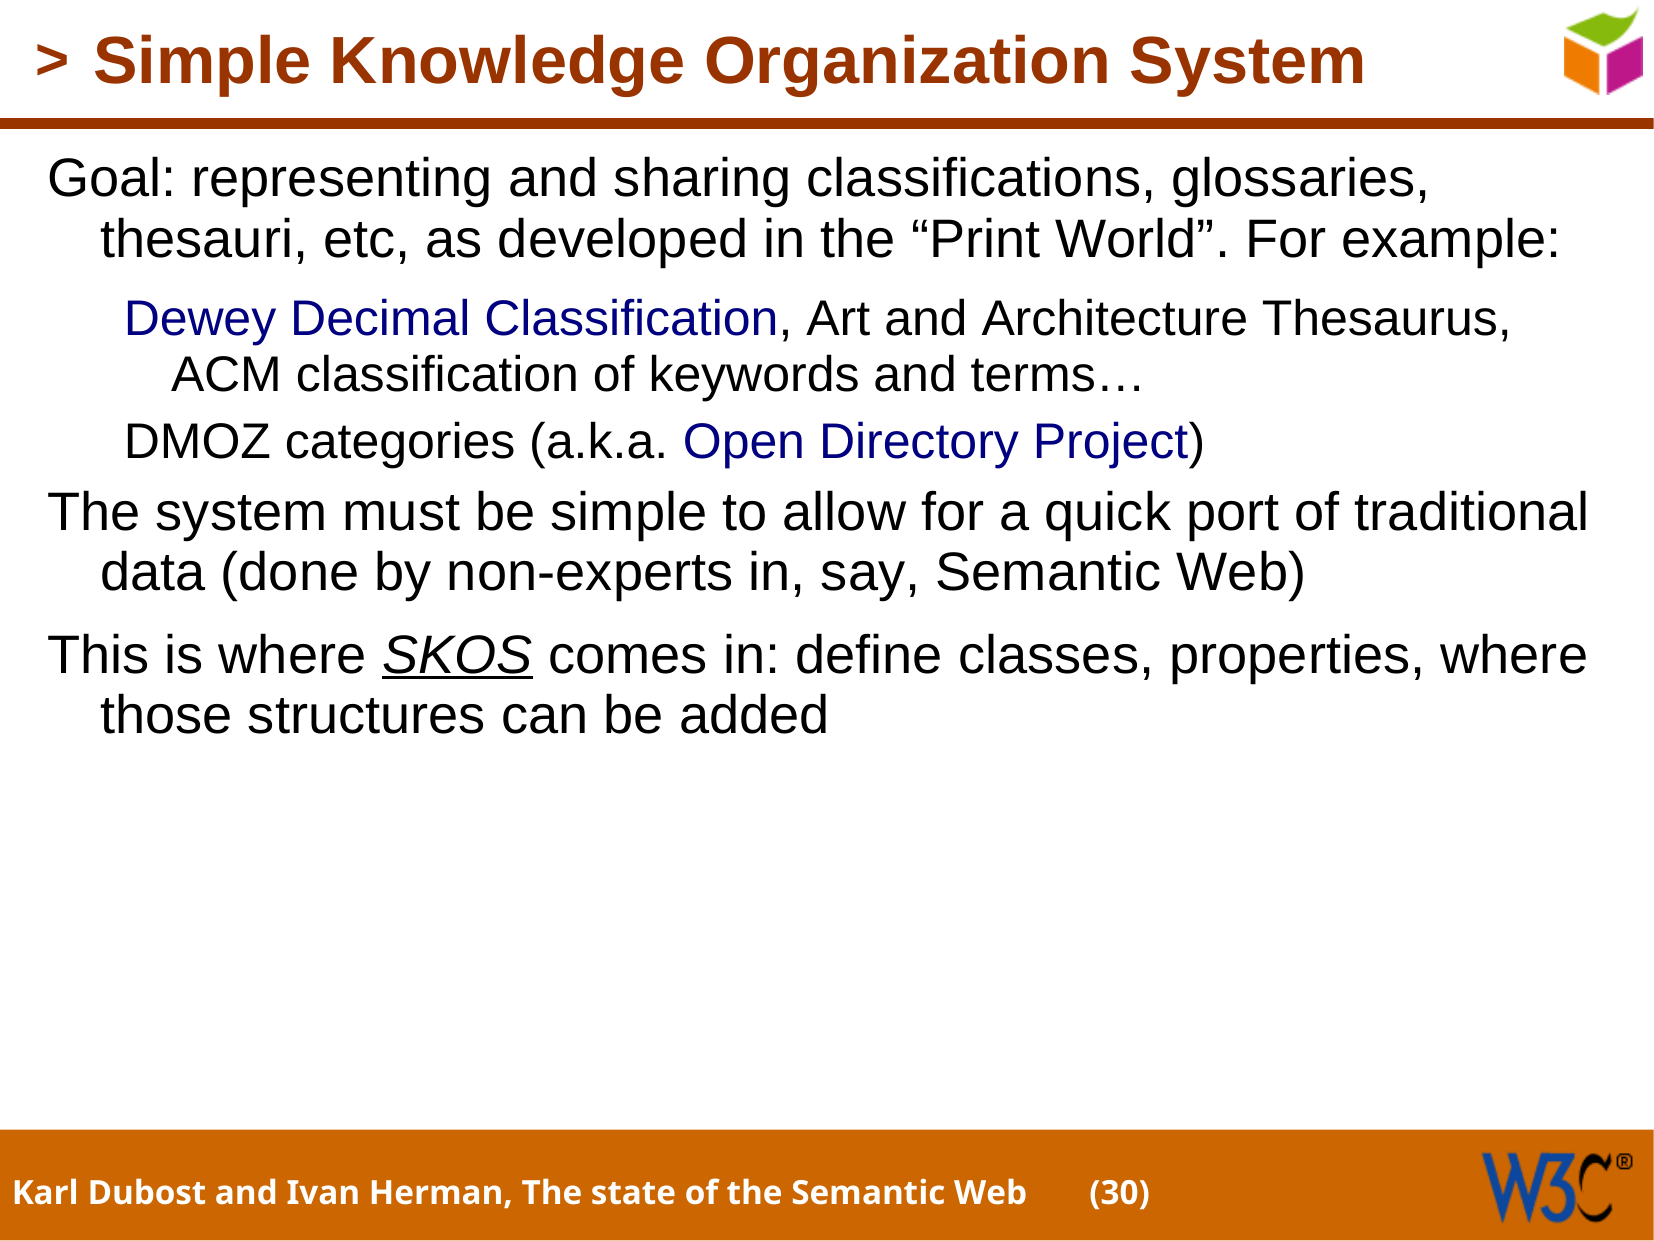

# Simple Knowledge Organization System
Goal: representing and sharing classifications, glossaries, thesauri, etc, as developed in the “Print World”. For example:
Dewey Decimal Classification, Art and Architecture Thesaurus, ACM classification of keywords and terms…
DMOZ categories (a.k.a. Open Directory Project)
The system must be simple to allow for a quick port of traditional data (done by non-experts in, say, Semantic Web)
This is where SKOS comes in: define classes, properties, where those structures can be added